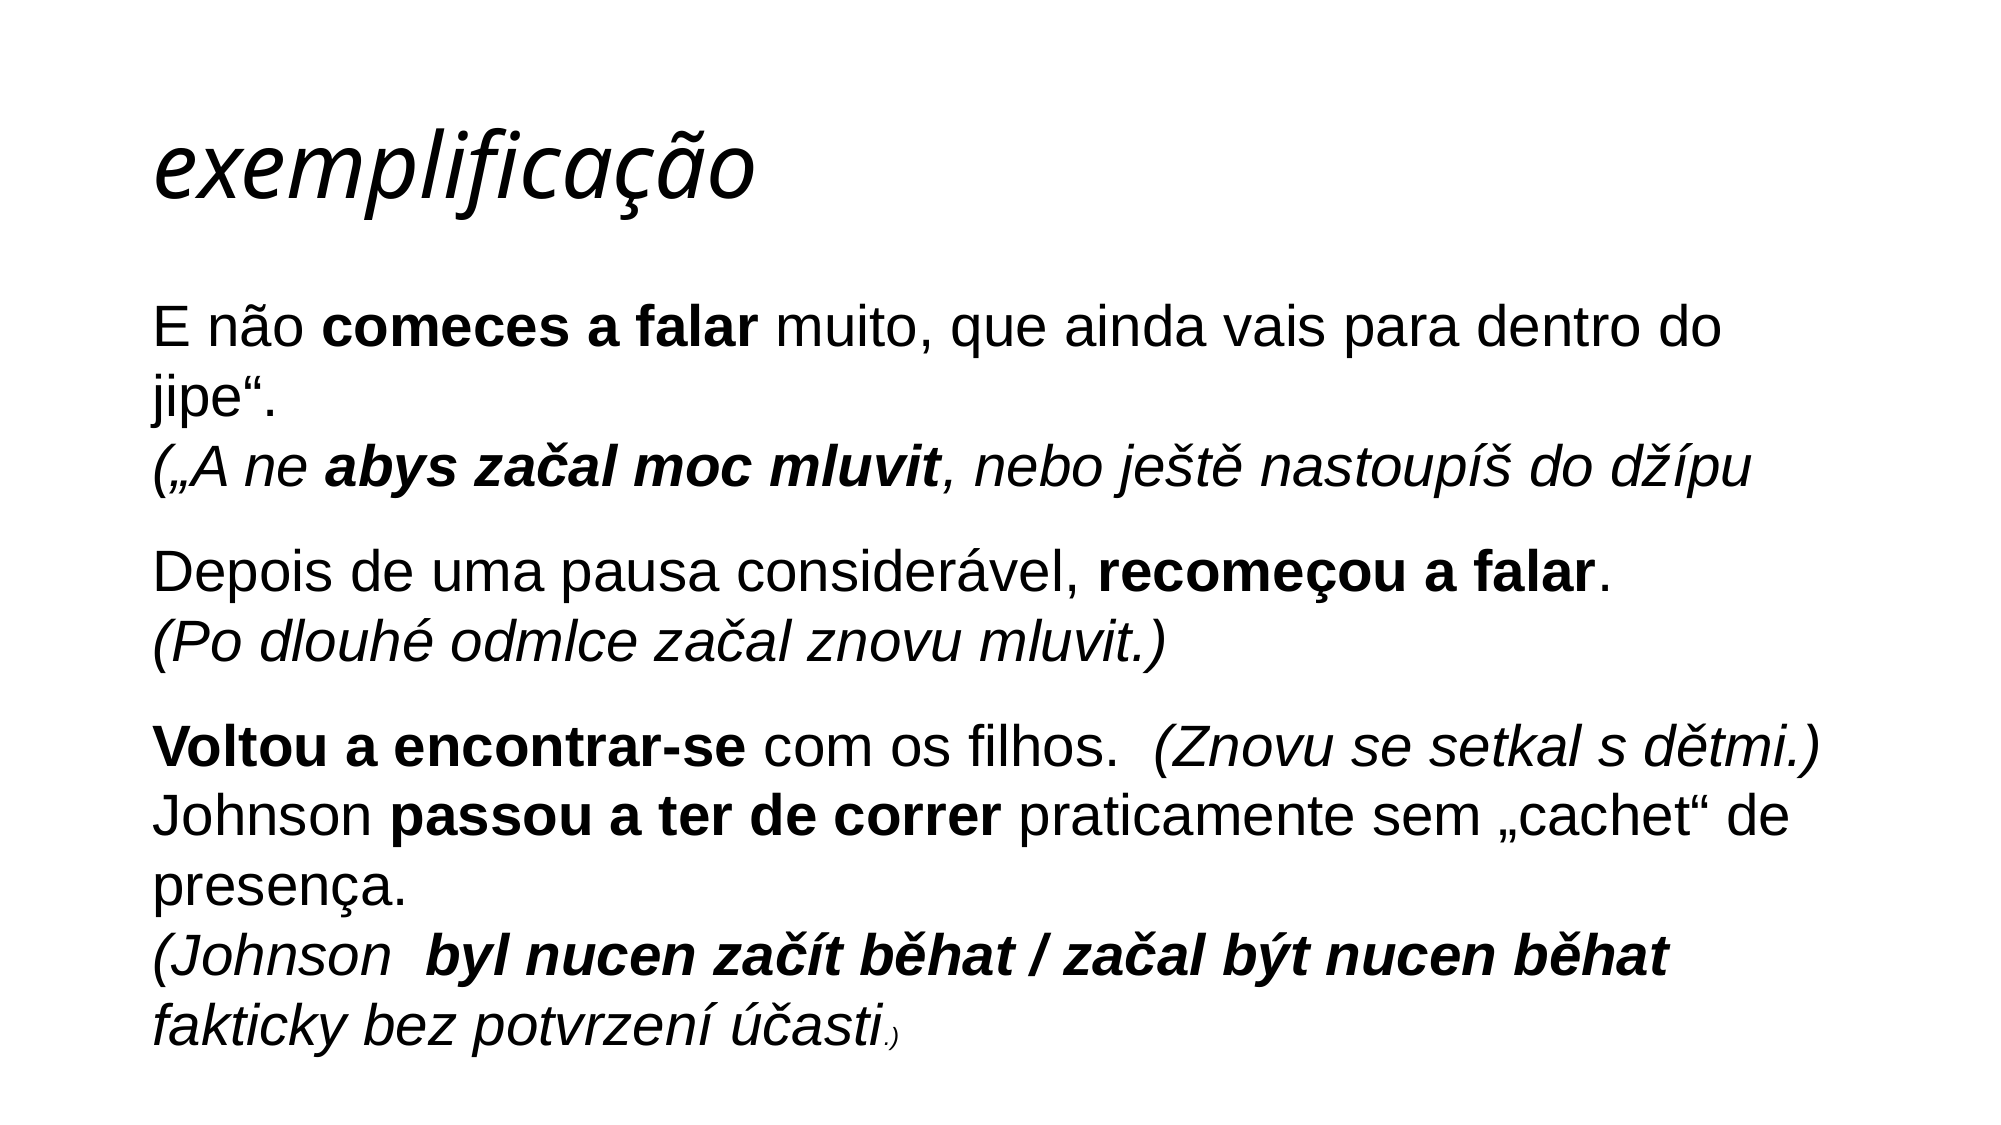

# exemplificação
E não comeces a falar muito, que ainda vais para dentro do jipe“.
(„A ne abys začal moc mluvit, nebo ještě nastoupíš do džípu
Depois de uma pausa considerável, recomeçou a falar.
(Po dlouhé odmlce začal znovu mluvit.)
Voltou a encontrar-se com os filhos. (Znovu se setkal s dětmi.)
Johnson passou a ter de correr praticamente sem „cachet“ de presença.
(Johnson byl nucen začít běhat / začal být nucen běhat fakticky bez potvrzení účasti.)